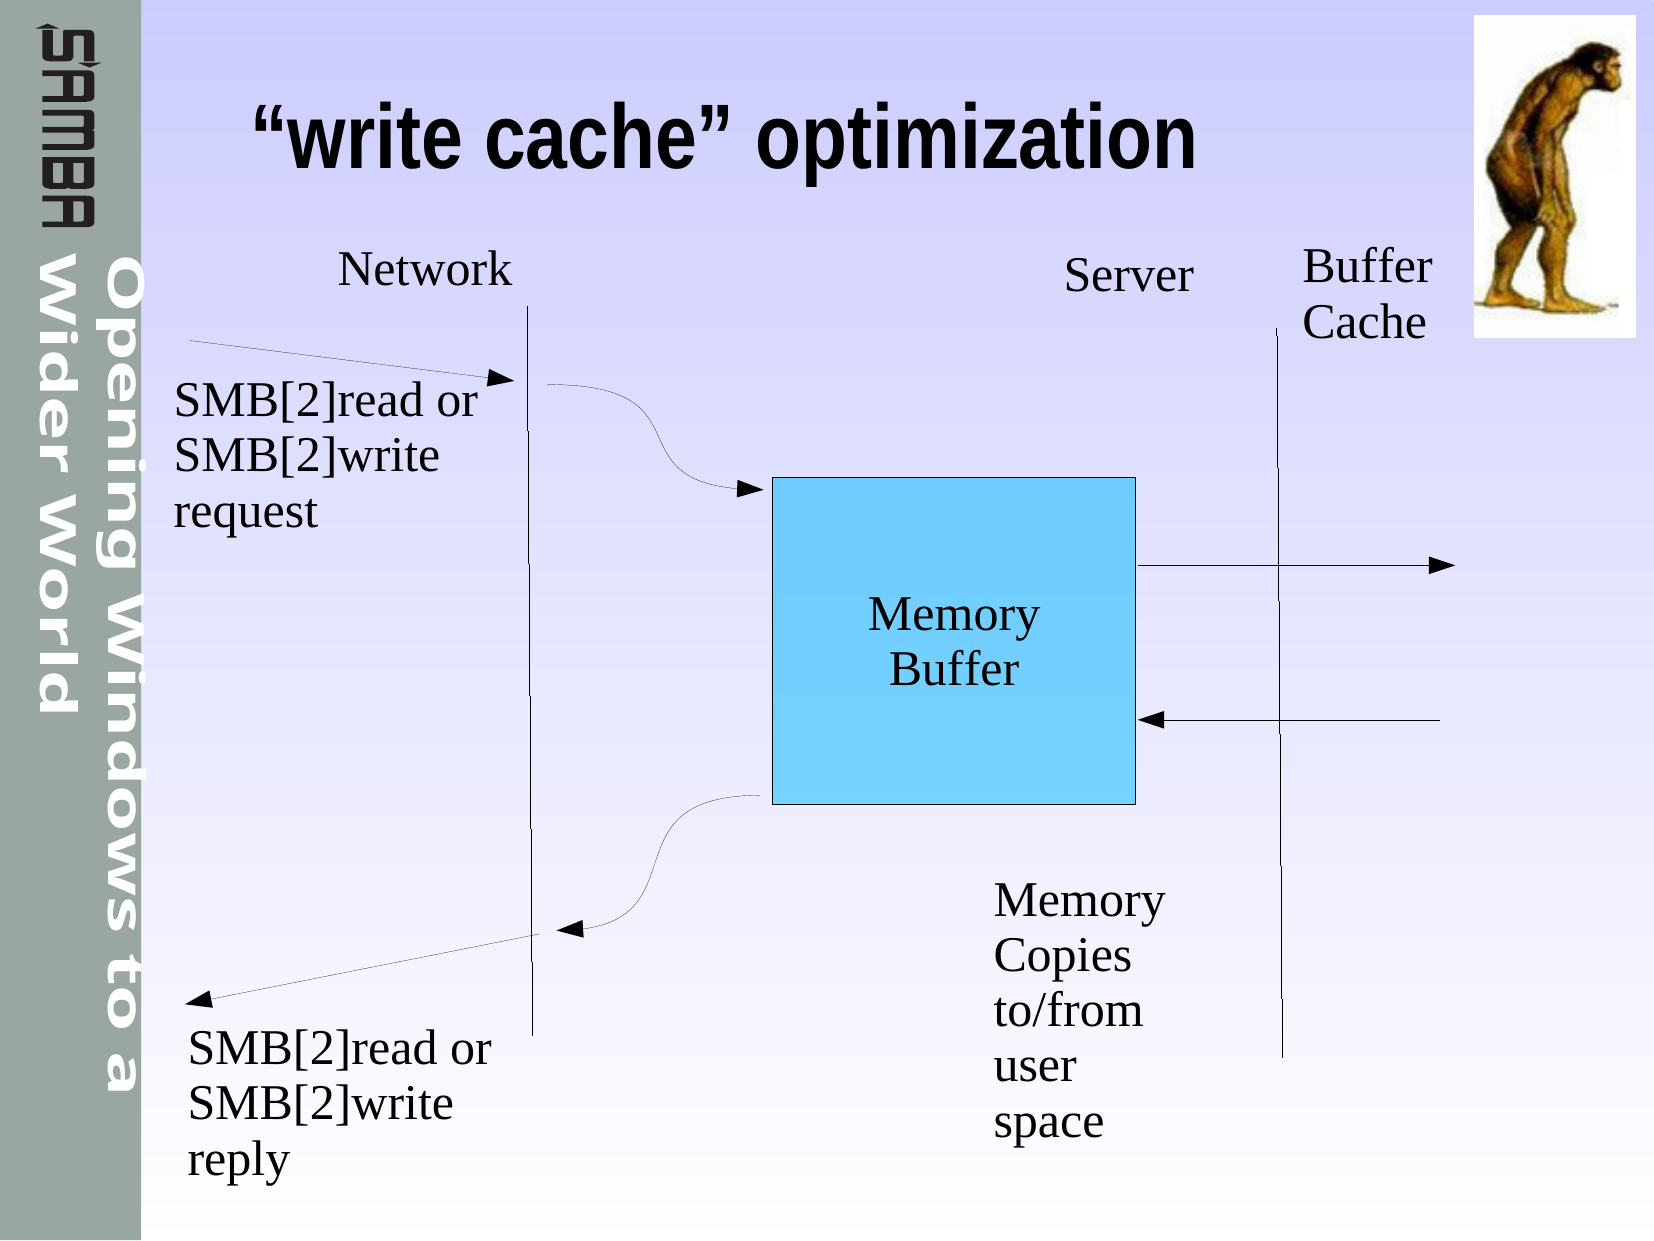

# “write cache” optimization
Buffer
Cache
Network
Server
SMB[2]read or
SMB[2]write
request
Memory
Buffer
Memory
Copies
to/from
user
space
SMB[2]read or
SMB[2]write
reply